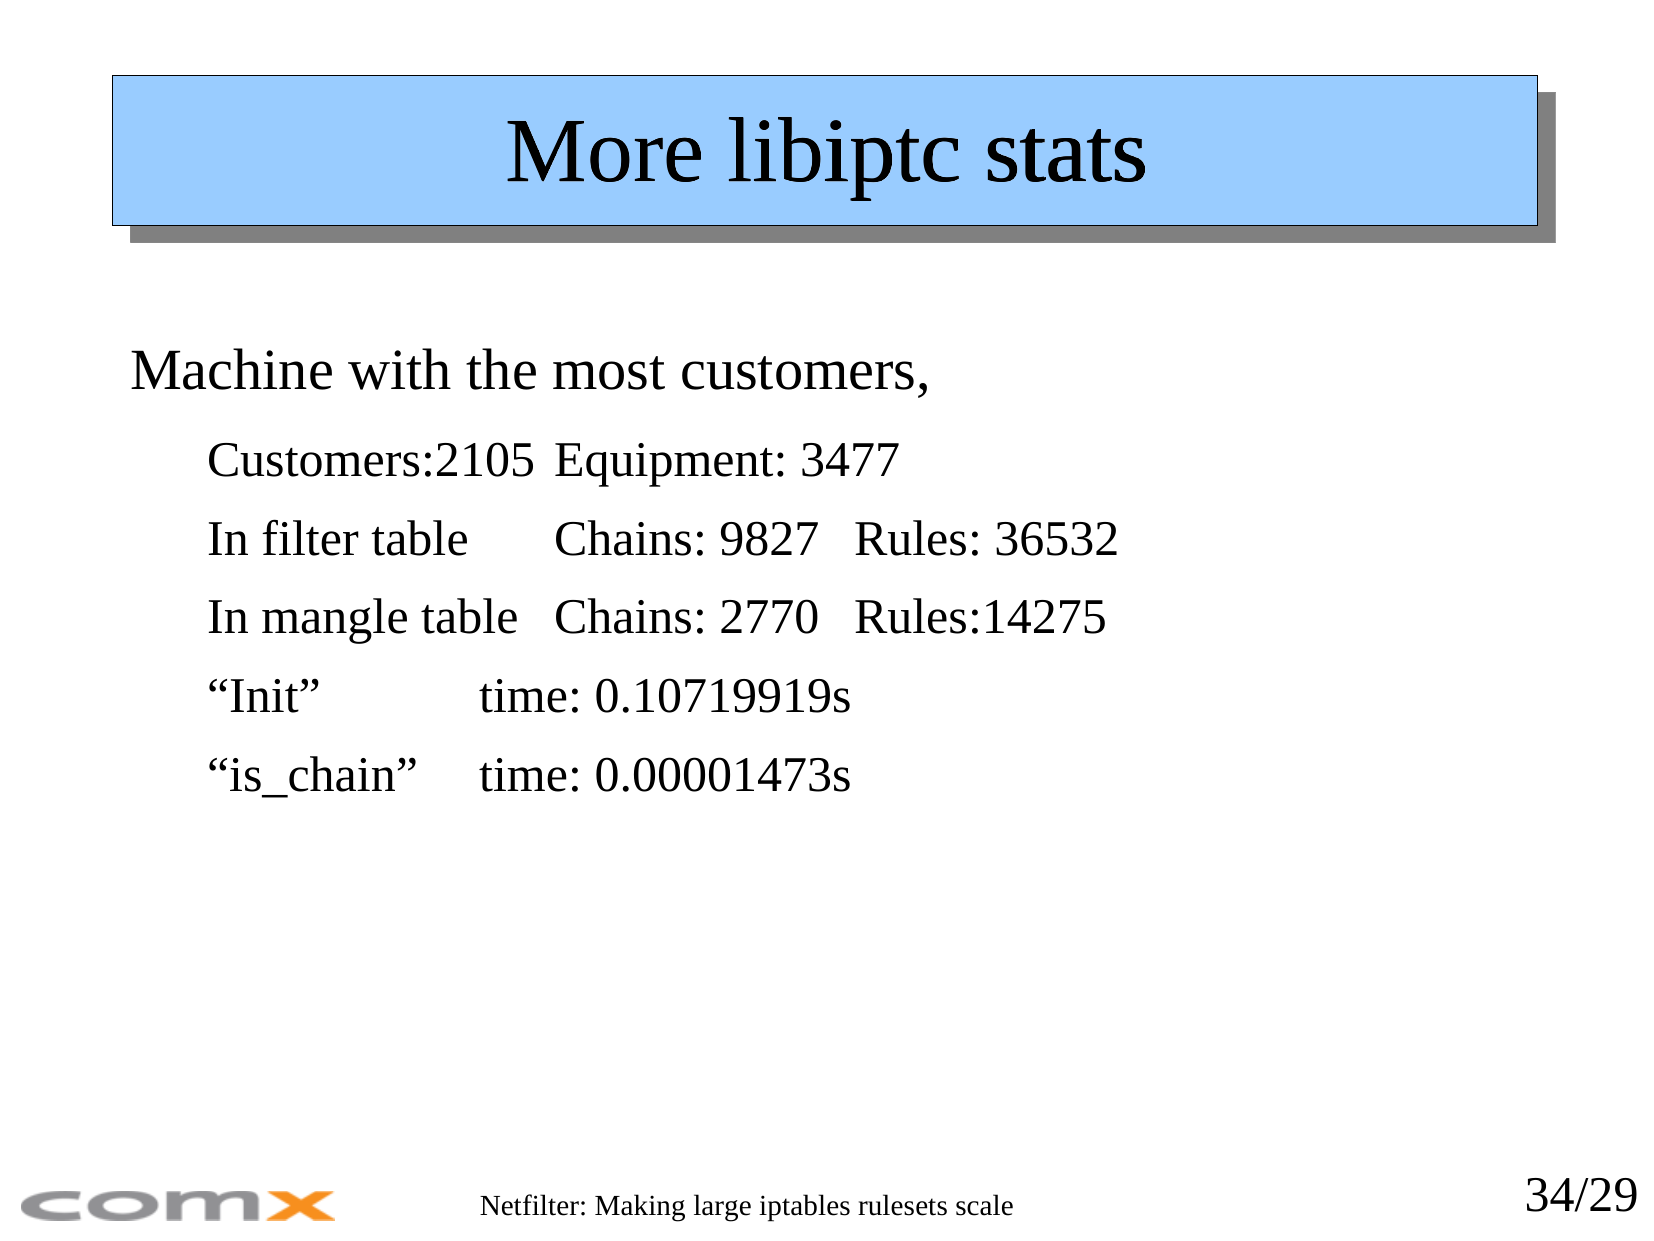

# More libiptc stats
Machine with the most customers,
Customers:2105 	Equipment: 3477
In filter table		Chains: 9827	Rules: 36532
In mangle table	Chains: 2770	Rules:14275
“Init” 		time: 0.10719919s
“is_chain” 	time: 0.00001473s